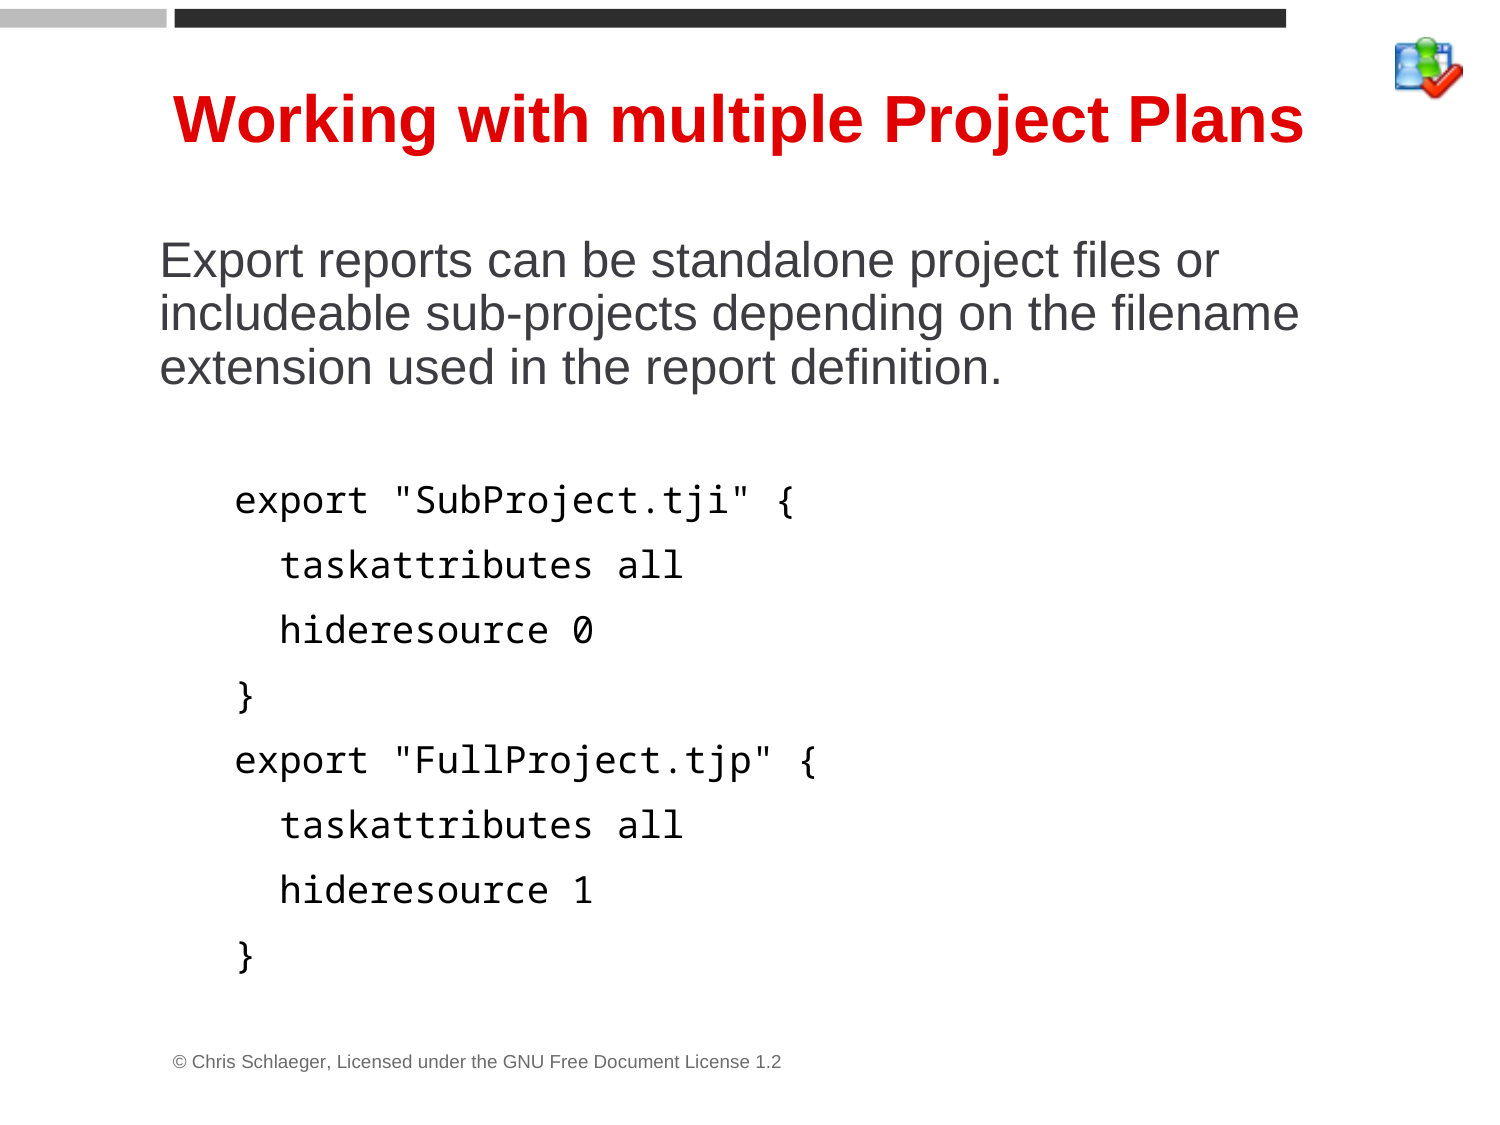

# Working with multiple Project Plans
Export reports can be standalone project files or includeable sub-projects depending on the filename extension used in the report definition.
export "SubProject.tji" {
 taskattributes all
 hideresource 0
}
export "FullProject.tjp" {
 taskattributes all
 hideresource 1
}